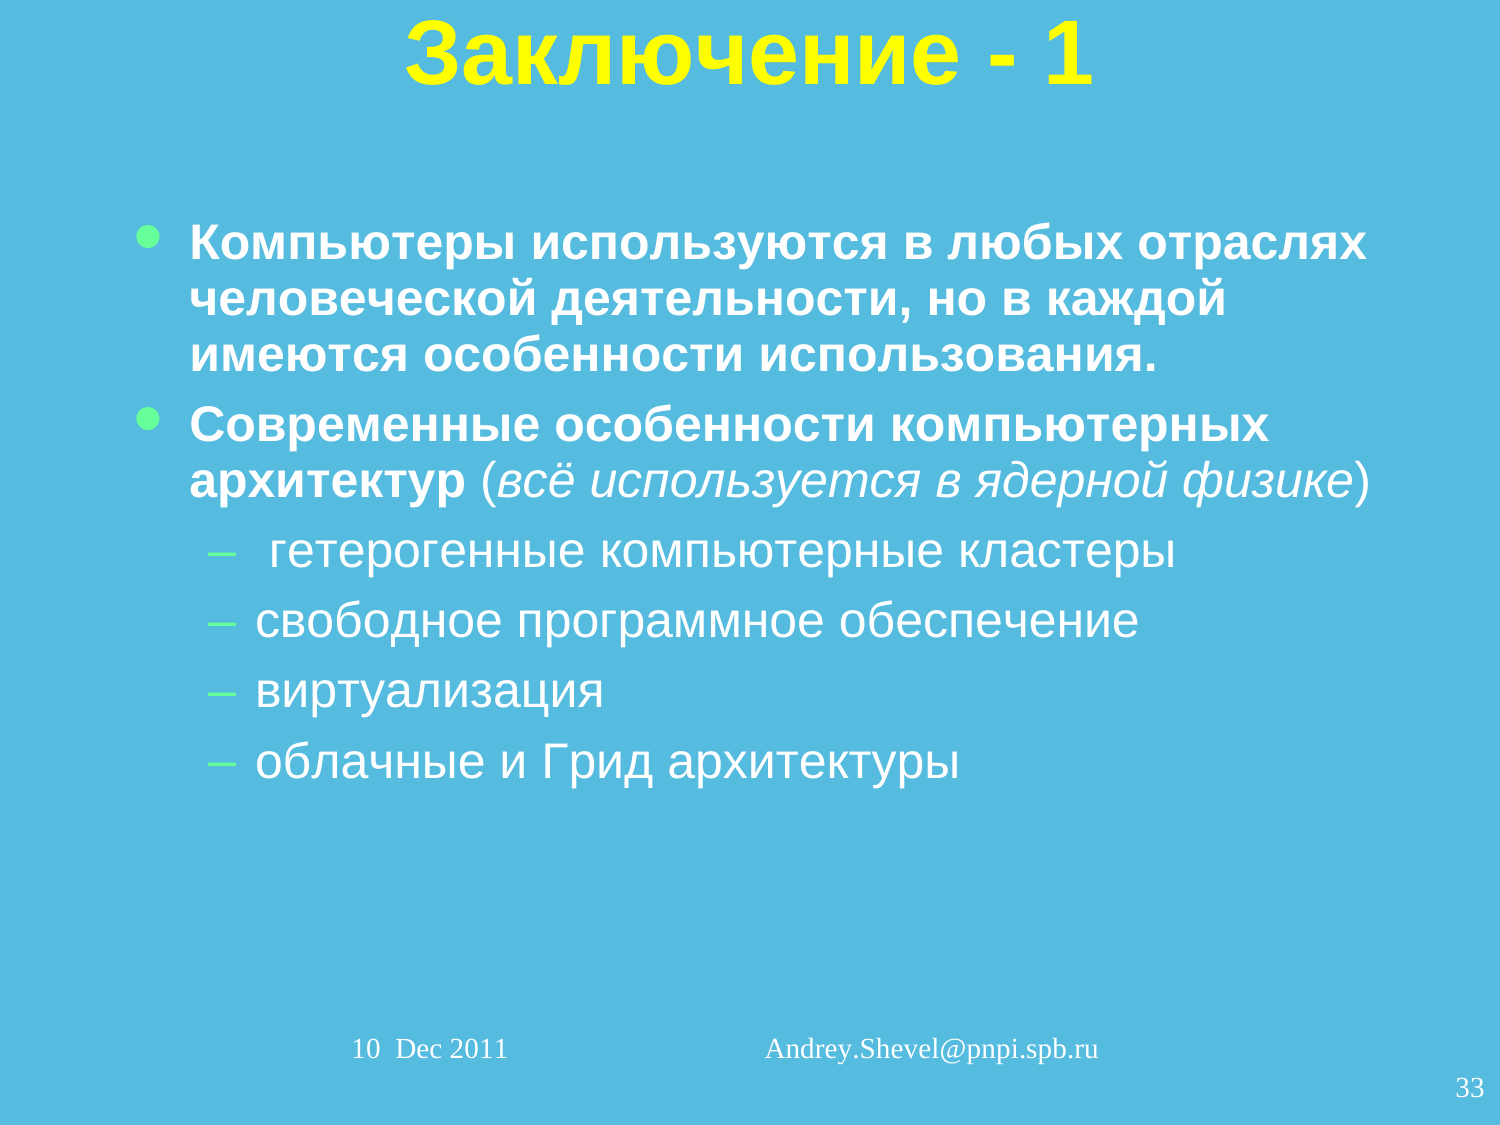

# Заключение - 1
Компьютеры используются в любых отраслях человеческой деятельности, но в каждой имеются особенности использования.
Современные особенности компьютерных архитектур (всё используется в ядерной физике)
 гетерогенные компьютерные кластеры
cвободное программное обеспечение
виртуализация
облачные и Грид архитектуры
33